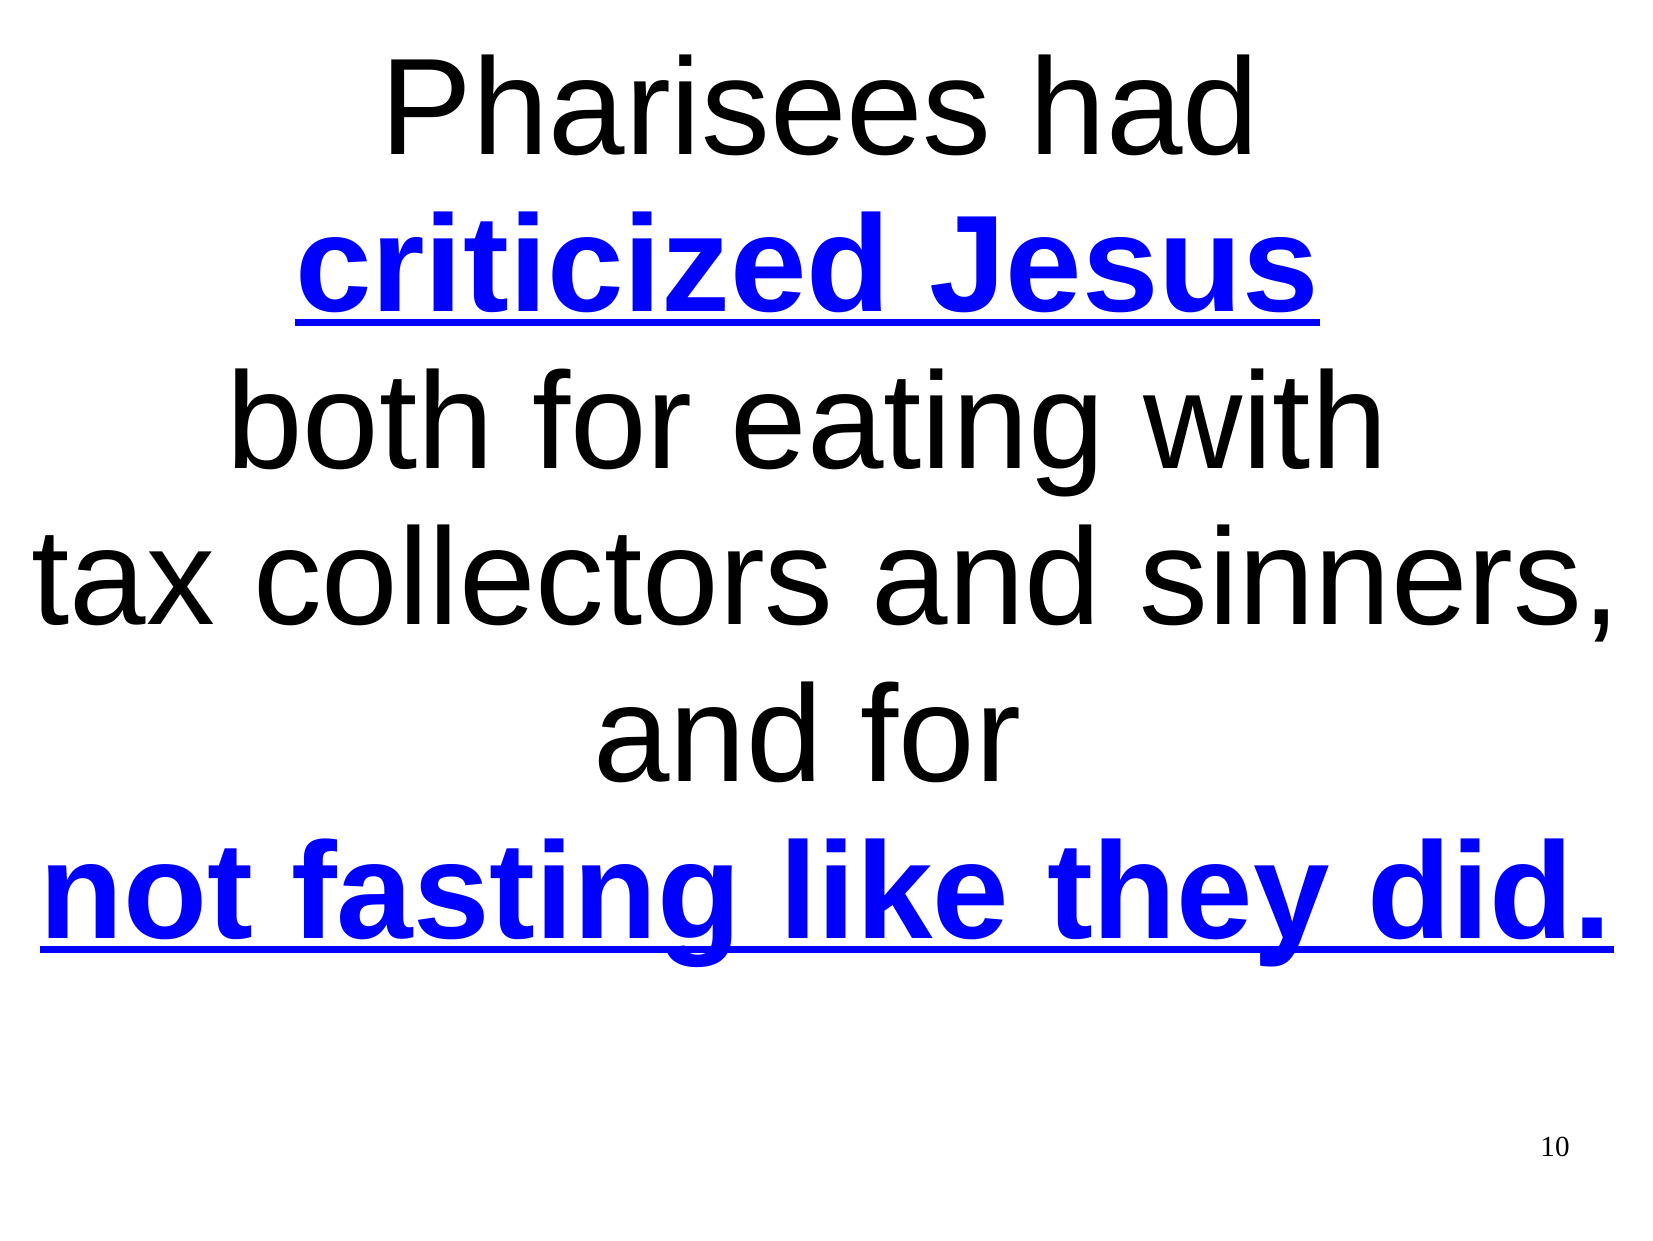

Pharisees had
criticized Jesus
both for eating with
tax collectors and sinners, and for
not fasting like they did.
10